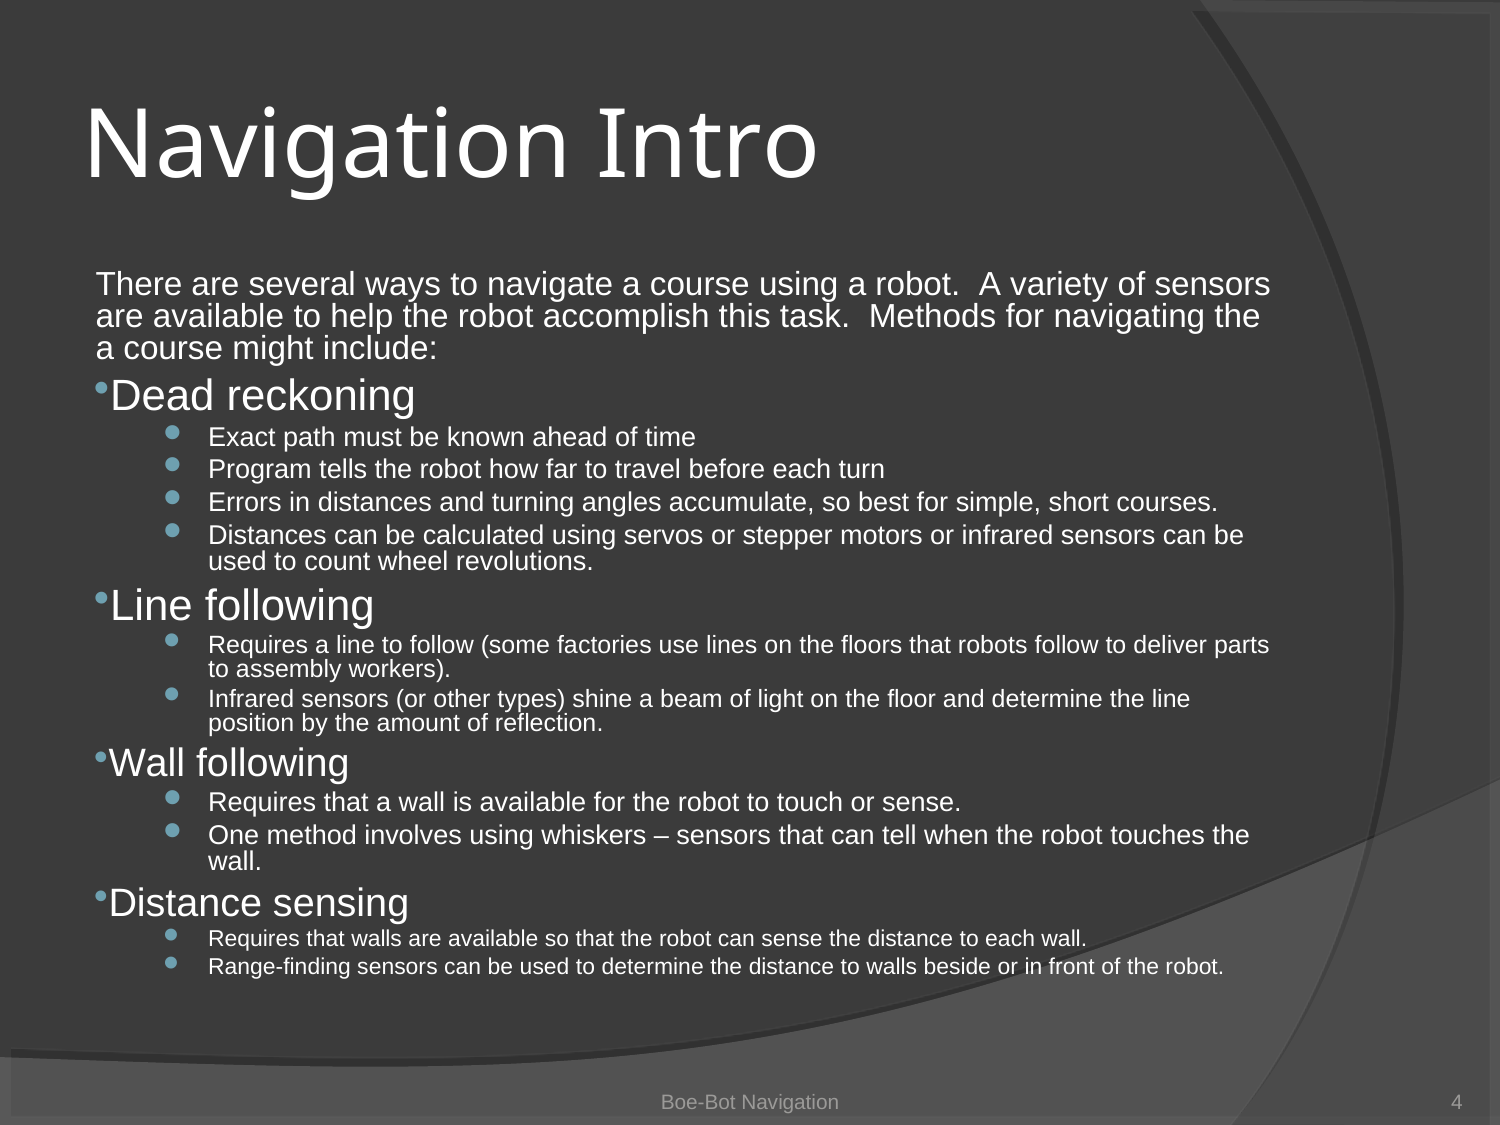

# Navigation Intro
There are several ways to navigate a course using a robot. A variety of sensors are available to help the robot accomplish this task. Methods for navigating the a course might include:
Dead reckoning
Exact path must be known ahead of time
Program tells the robot how far to travel before each turn
Errors in distances and turning angles accumulate, so best for simple, short courses.
Distances can be calculated using servos or stepper motors or infrared sensors can be used to count wheel revolutions.
Line following
Requires a line to follow (some factories use lines on the floors that robots follow to deliver parts to assembly workers).
Infrared sensors (or other types) shine a beam of light on the floor and determine the line position by the amount of reflection.
Wall following
Requires that a wall is available for the robot to touch or sense.
One method involves using whiskers – sensors that can tell when the robot touches the wall.
Distance sensing
Requires that walls are available so that the robot can sense the distance to each wall.
Range-finding sensors can be used to determine the distance to walls beside or in front of the robot.
Boe-Bot Navigation